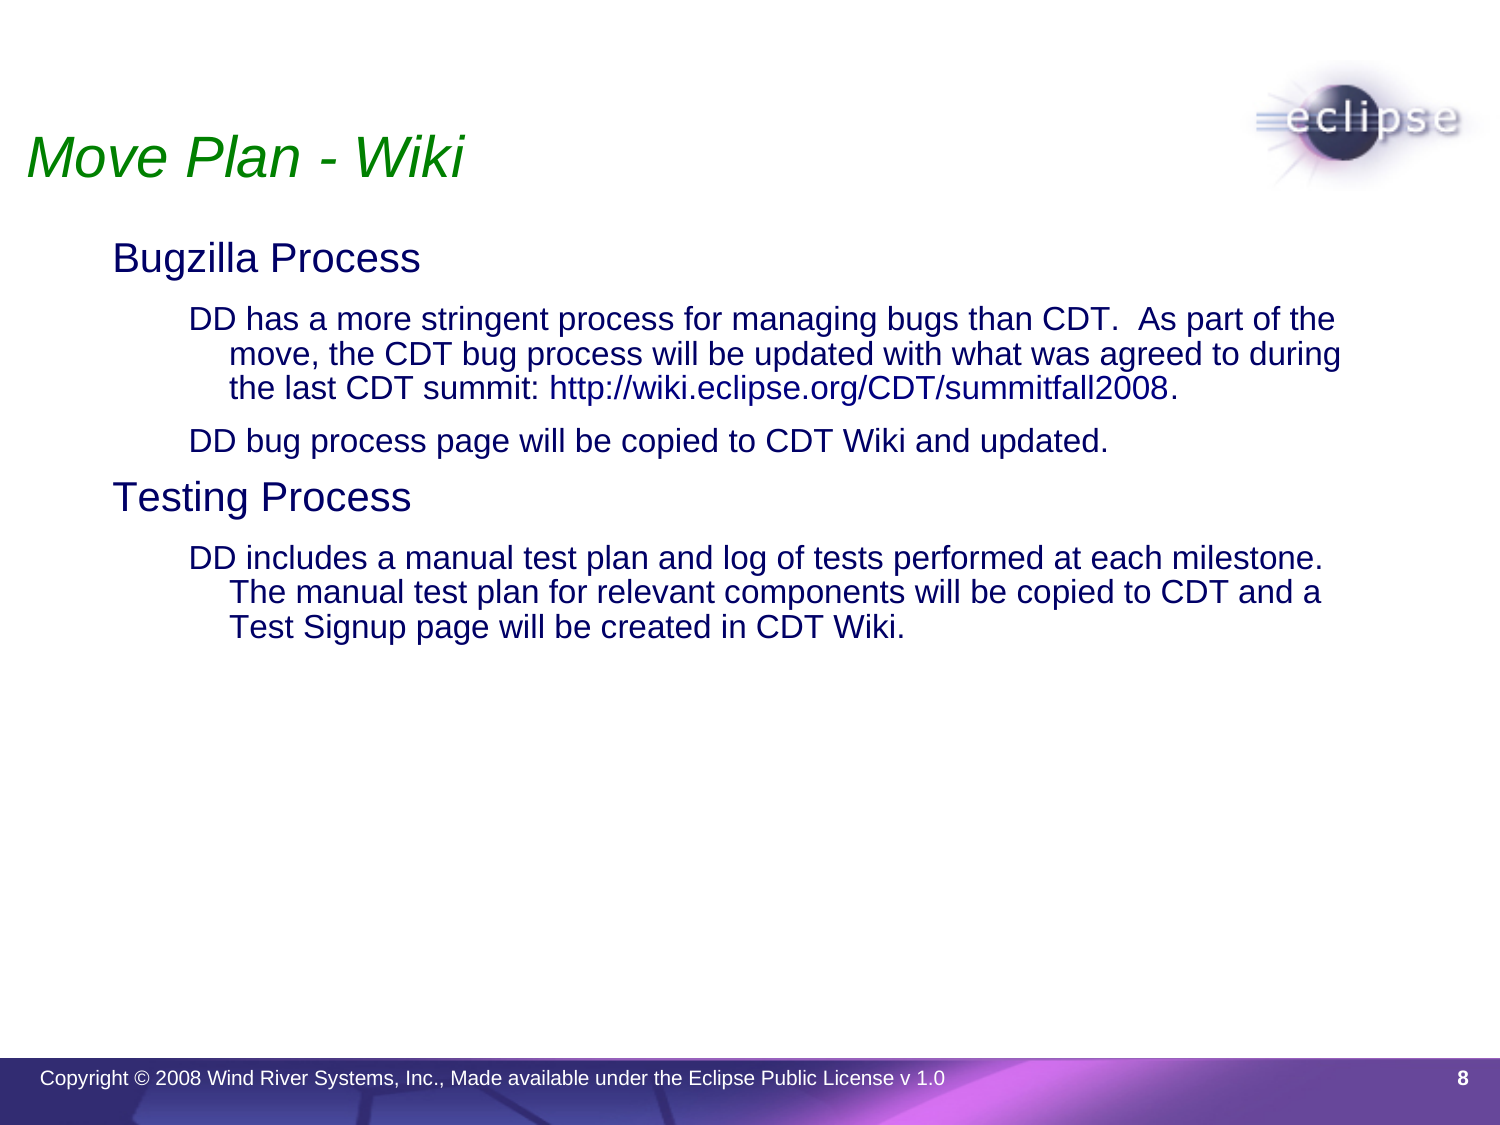

# Move Plan - Wiki
Bugzilla Process
DD has a more stringent process for managing bugs than CDT. As part of the move, the CDT bug process will be updated with what was agreed to during the last CDT summit: http://wiki.eclipse.org/CDT/summitfall2008.
DD bug process page will be copied to CDT Wiki and updated.
Testing Process
DD includes a manual test plan and log of tests performed at each milestone. The manual test plan for relevant components will be copied to CDT and a Test Signup page will be created in CDT Wiki.
8